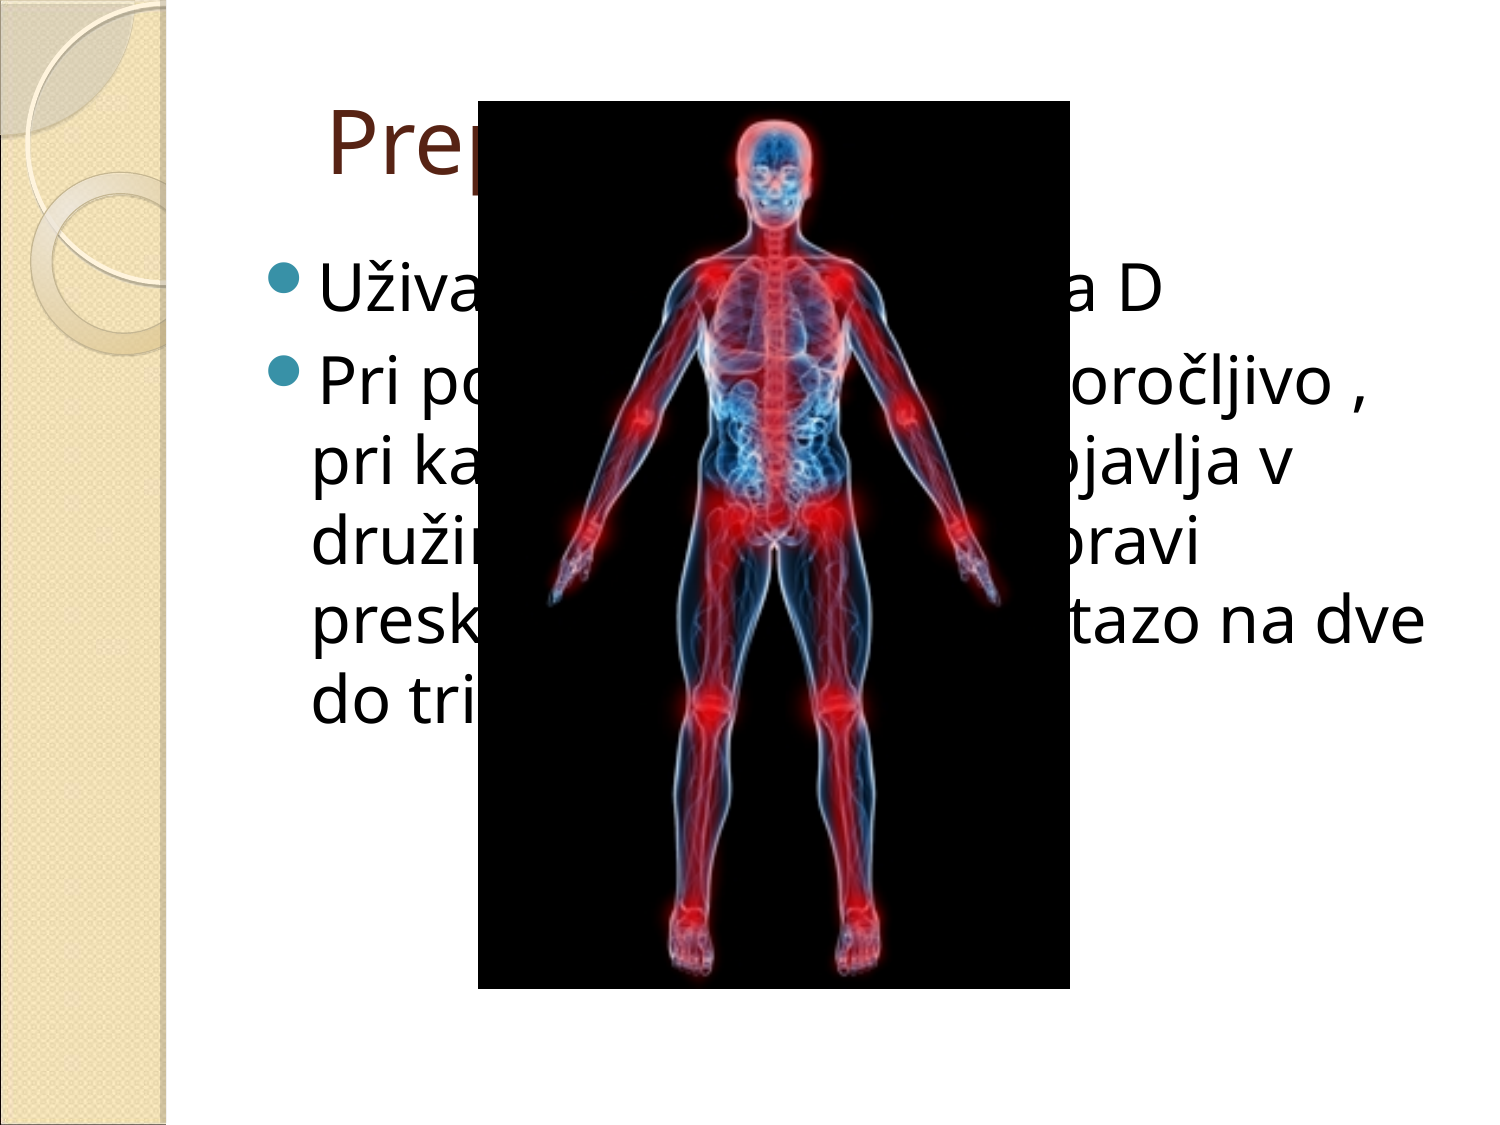

# Preprečevanje:
Uživanje kalcija, vitamina D
Pri posameznikih je priporočljivo , pri katerih se bolezen pojavlja v družini, da po 40. letu opravi preskus na alkalno fosfatazo na dve do tri leta